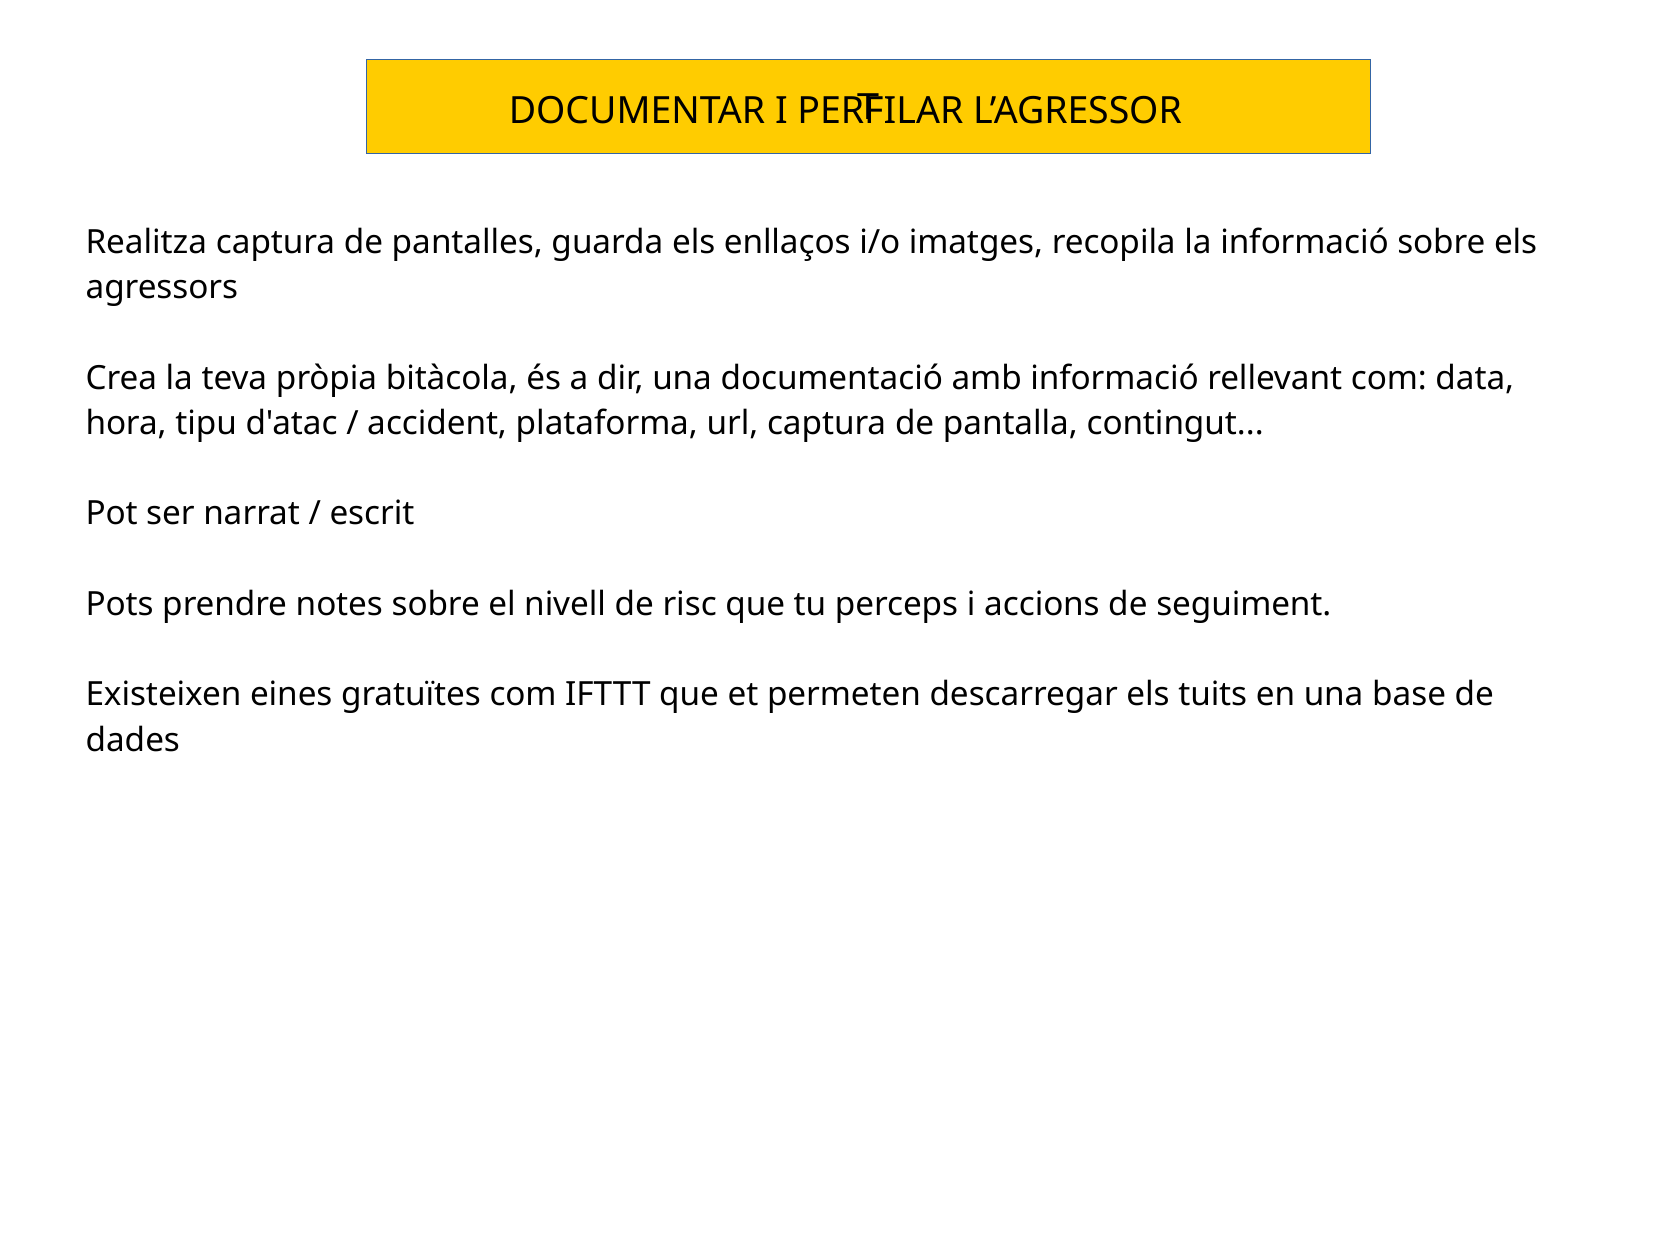

T
DOCUMENTAR I PERFILAR L’AGRESSOR
Realitza captura de pantalles, guarda els enllaços i/o imatges, recopila la informació sobre els agressors
Crea la teva pròpia bitàcola, és a dir, una documentació amb informació rellevant com: data, hora, tipu d'atac / accident, plataforma, url, captura de pantalla, contingut...
Pot ser narrat / escrit
Pots prendre notes sobre el nivell de risc que tu perceps i accions de seguiment.
Existeixen eines gratuïtes com IFTTT que et permeten descarregar els tuits en una base de dades